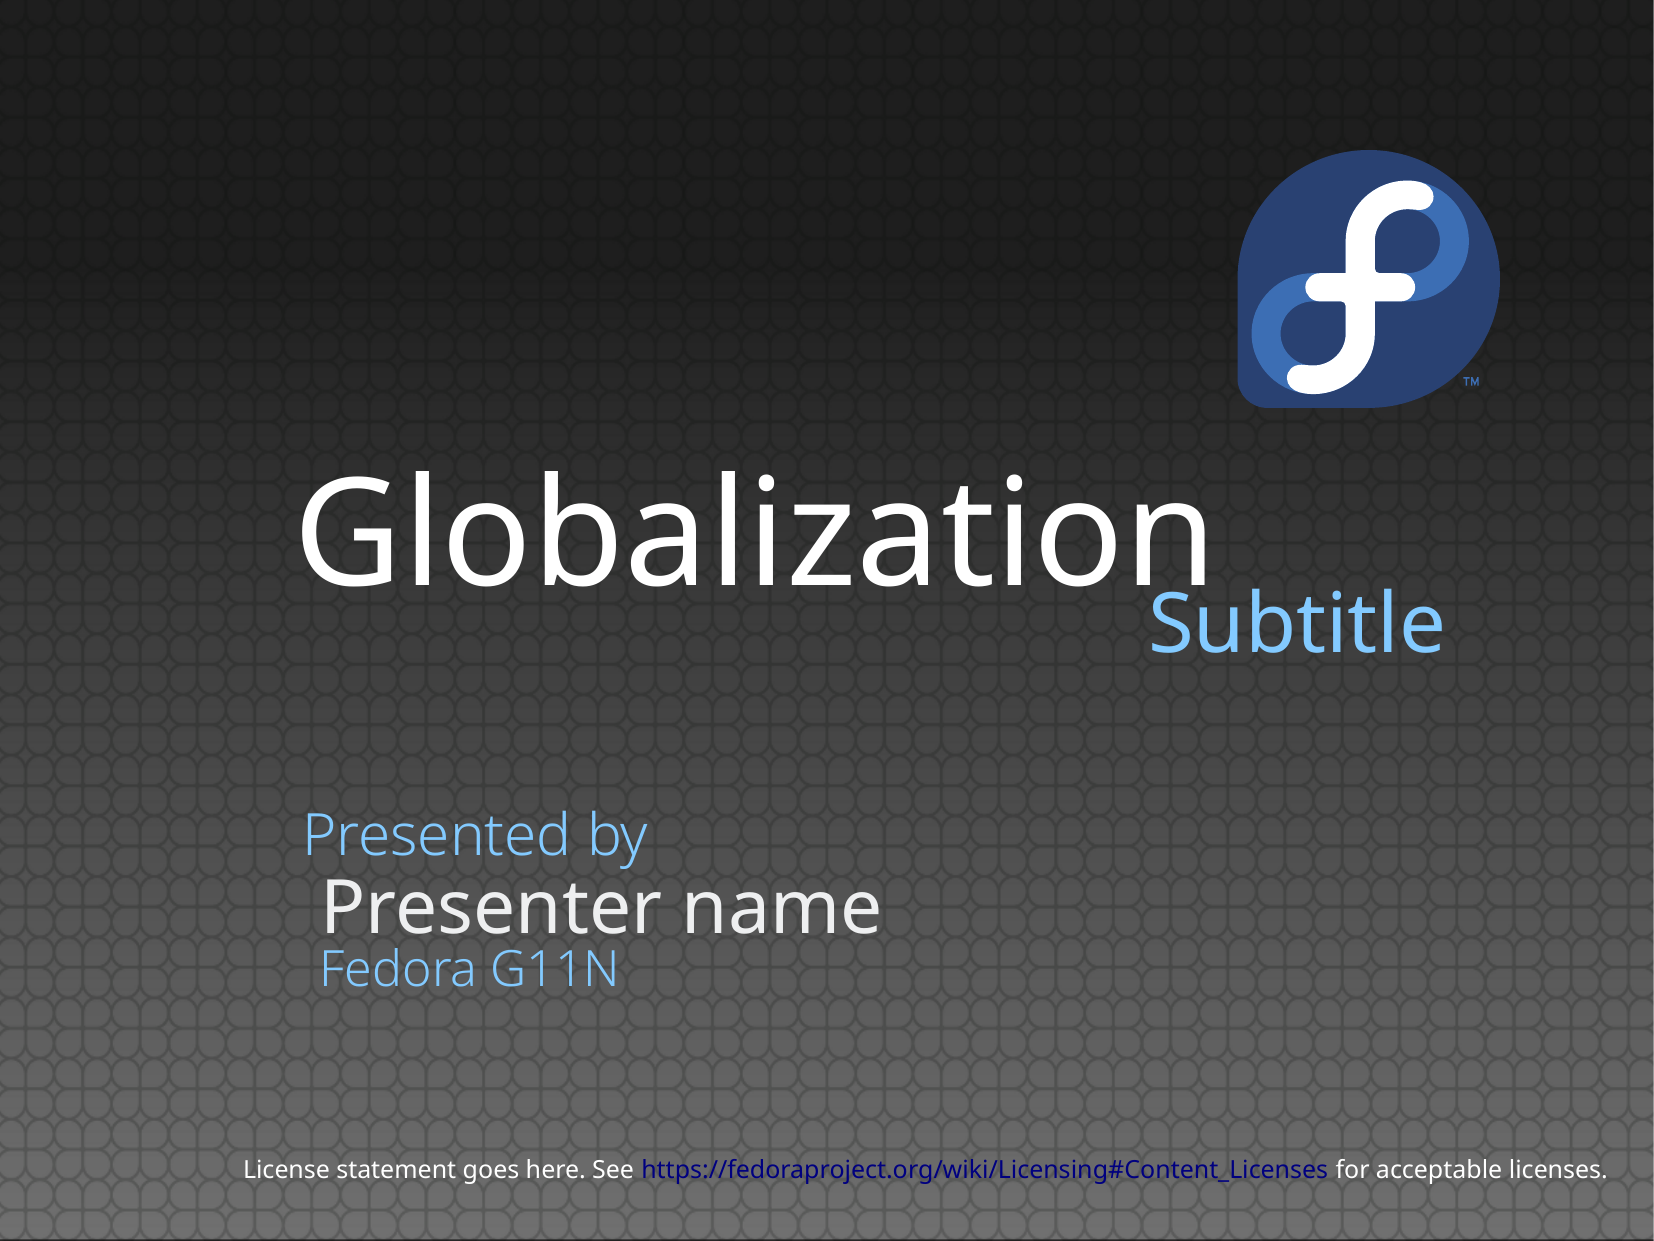

Globalization
# Subtitle
Presented by
Presenter name
Fedora G11N
License statement goes here. See https://fedoraproject.org/wiki/Licensing#Content_Licenses for acceptable licenses.